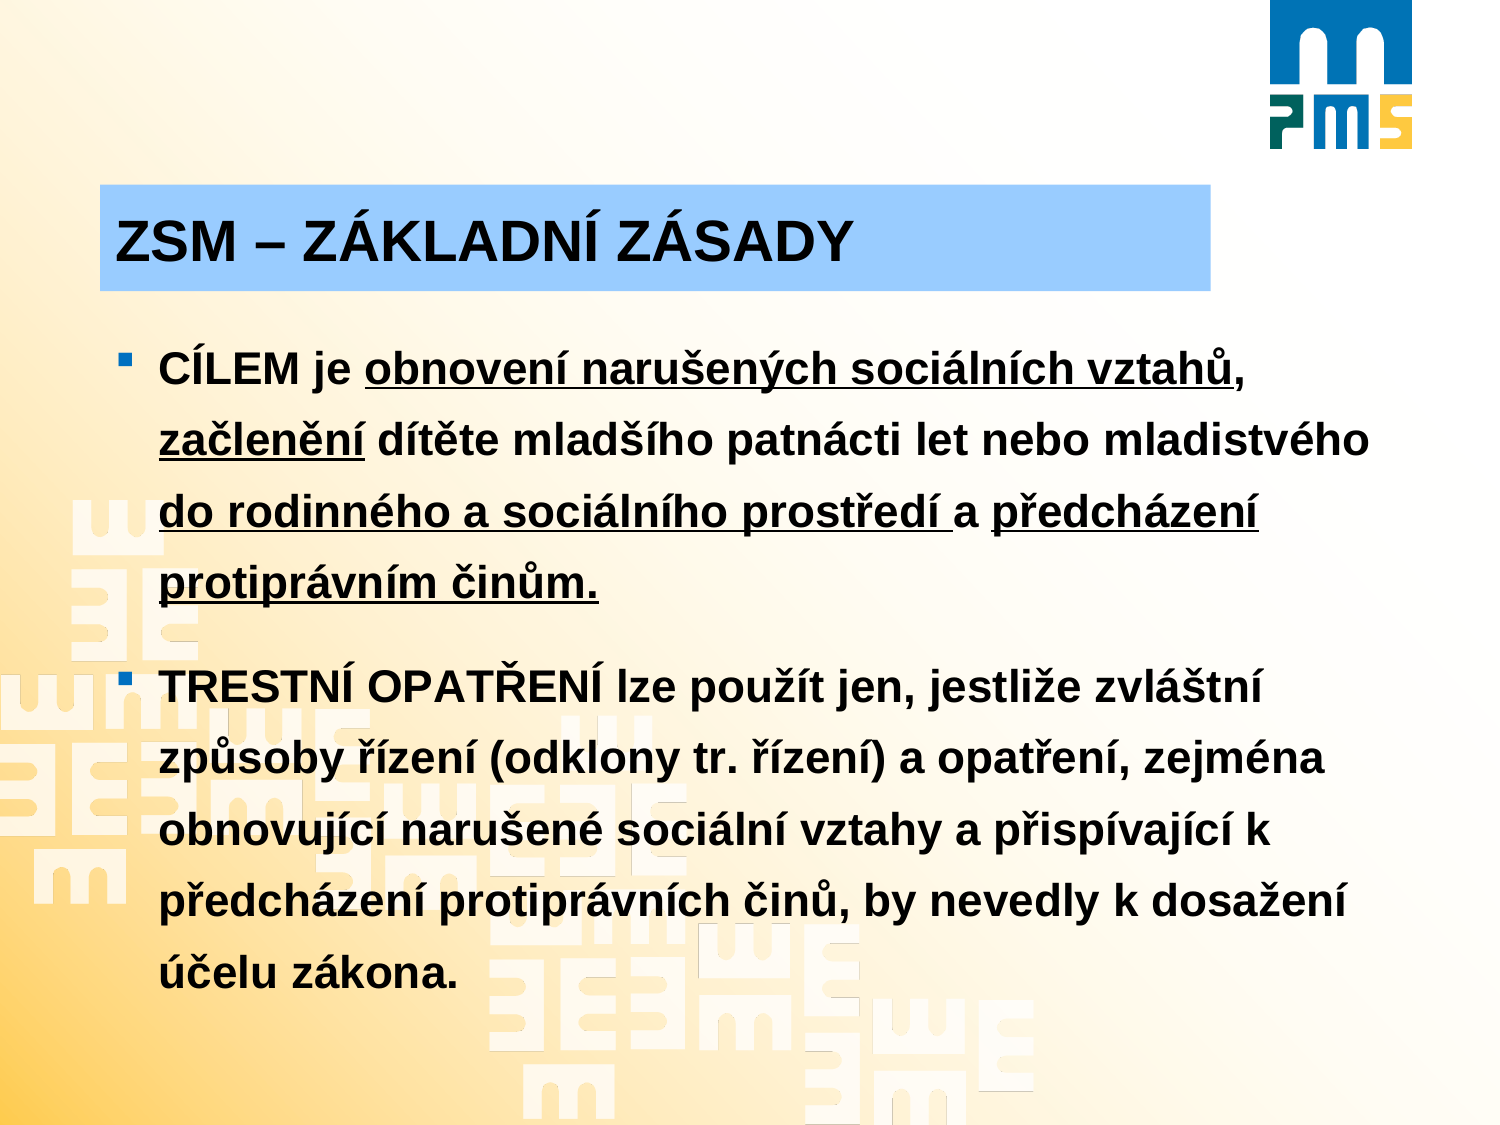

# ZSM – ZÁKLADNÍ ZÁSADY
CÍLEM je obnovení narušených sociálních vztahů, začlenění dítěte mladšího patnácti let nebo mladistvého do rodinného a sociálního prostředí a předcházení protiprávním činům.
TRESTNÍ OPATŘENÍ lze použít jen, jestliže zvláštní způsoby řízení (odklony tr. řízení) a opatření, zejména obnovující narušené sociální vztahy a přispívající k předcházení protiprávních činů, by nevedly k dosažení účelu zákona.